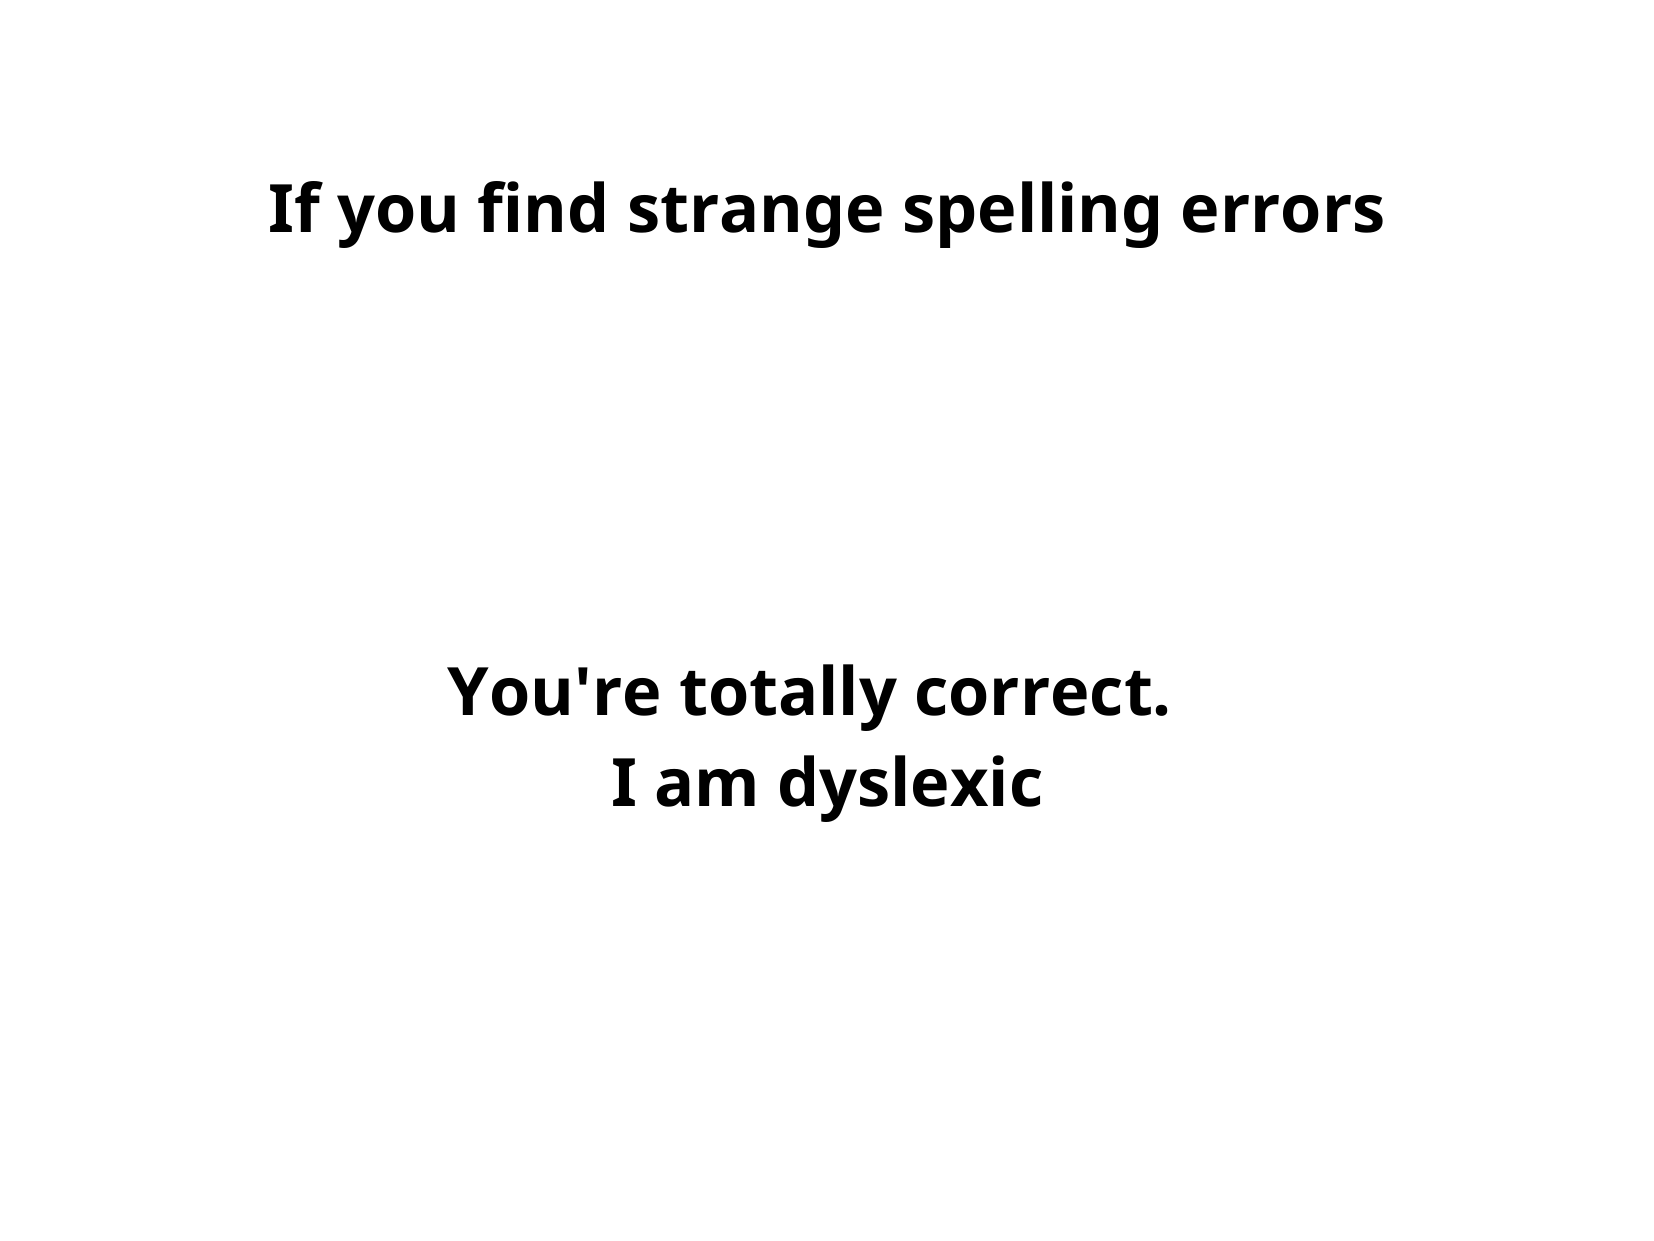

# If you find strange spelling errors
You're totally correct.
I am dyslexic